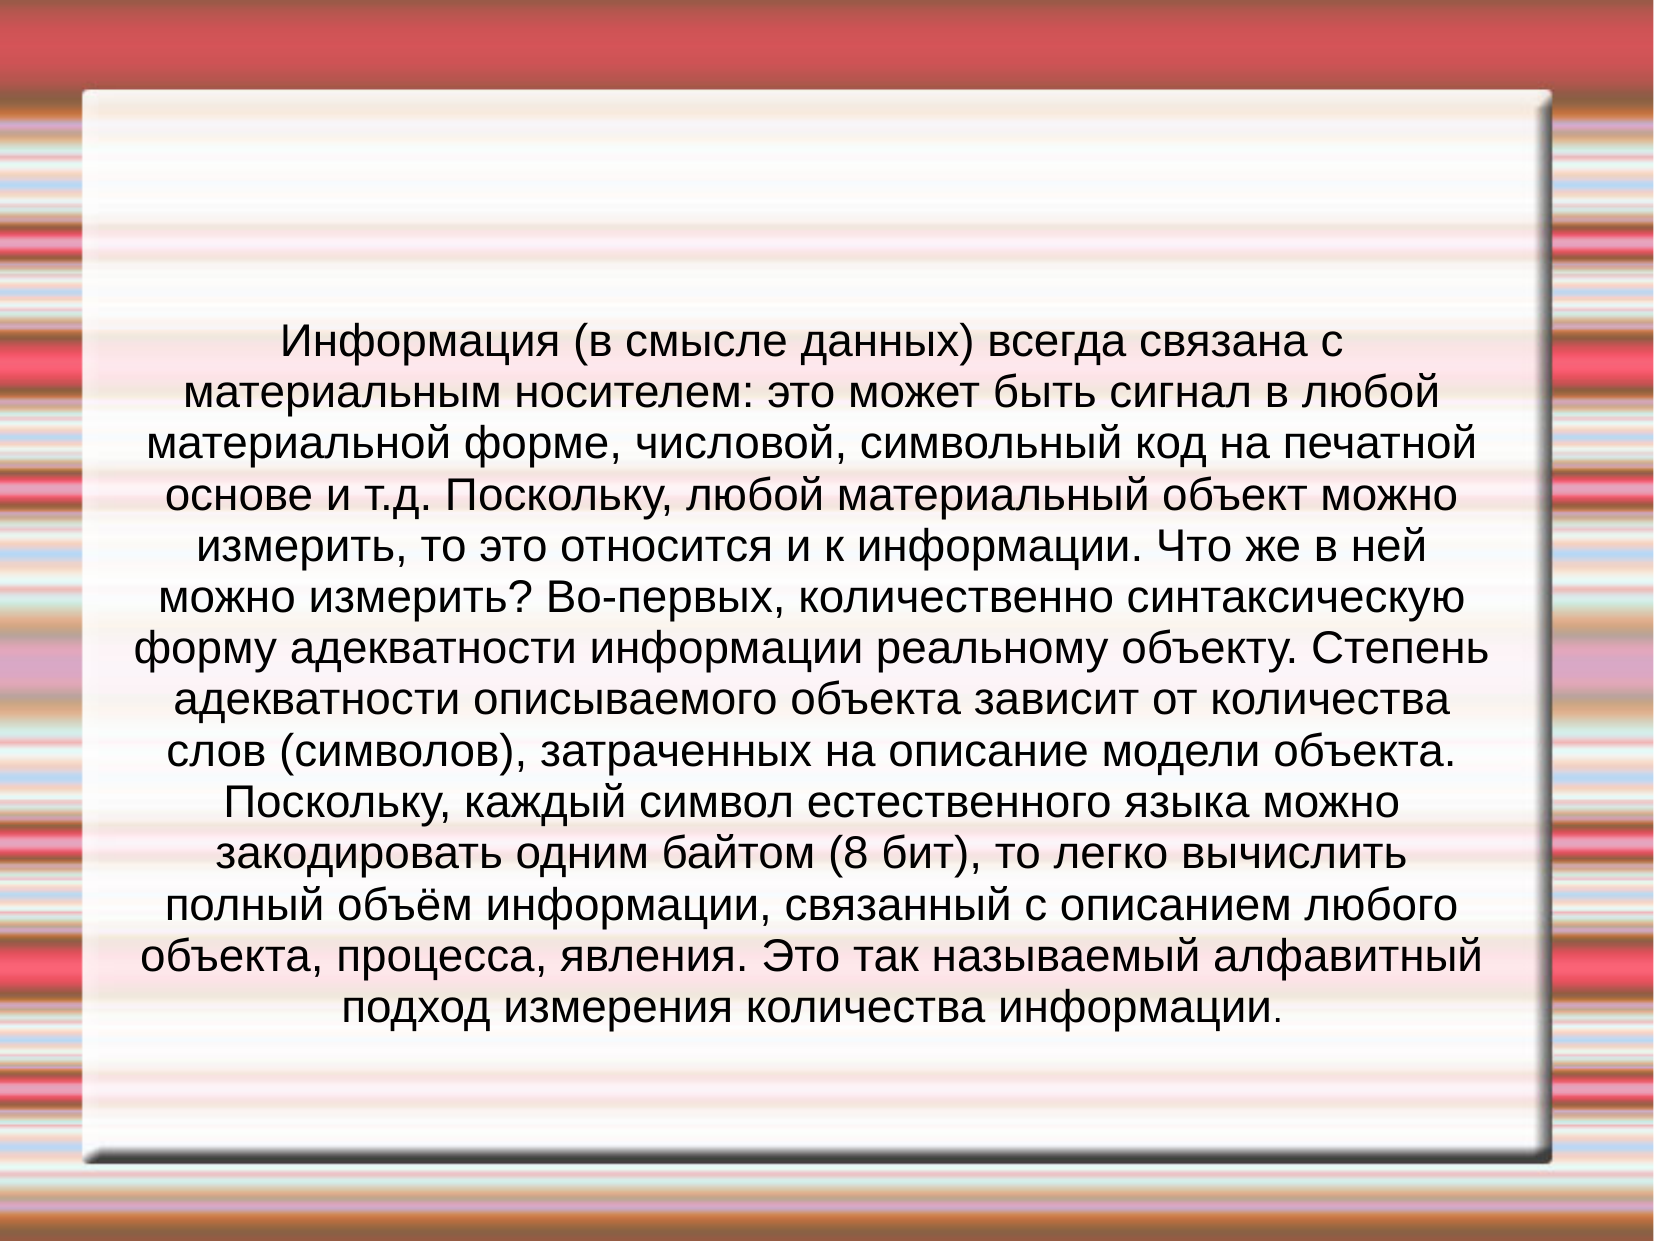

Информация (в смысле данных) всегда связана с материальным носителем: это может быть сигнал в любой материальной форме, числовой, символьный код на печатной основе и т.д. Поскольку, любой материальный объект можно измерить, то это относится и к информации. Что же в ней можно измерить? Во-первых, количественно синтаксическую форму адекватности информации реальному объекту. Степень адекватности описываемого объекта зависит от количества слов (символов), затраченных на описание модели объекта. Поскольку, каждый символ естественного языка можно закодировать одним байтом (8 бит), то легко вычислить полный объём информации, связанный с описанием любого объекта, процесса, явления. Это так называемый алфавитный подход измерения количества информации.